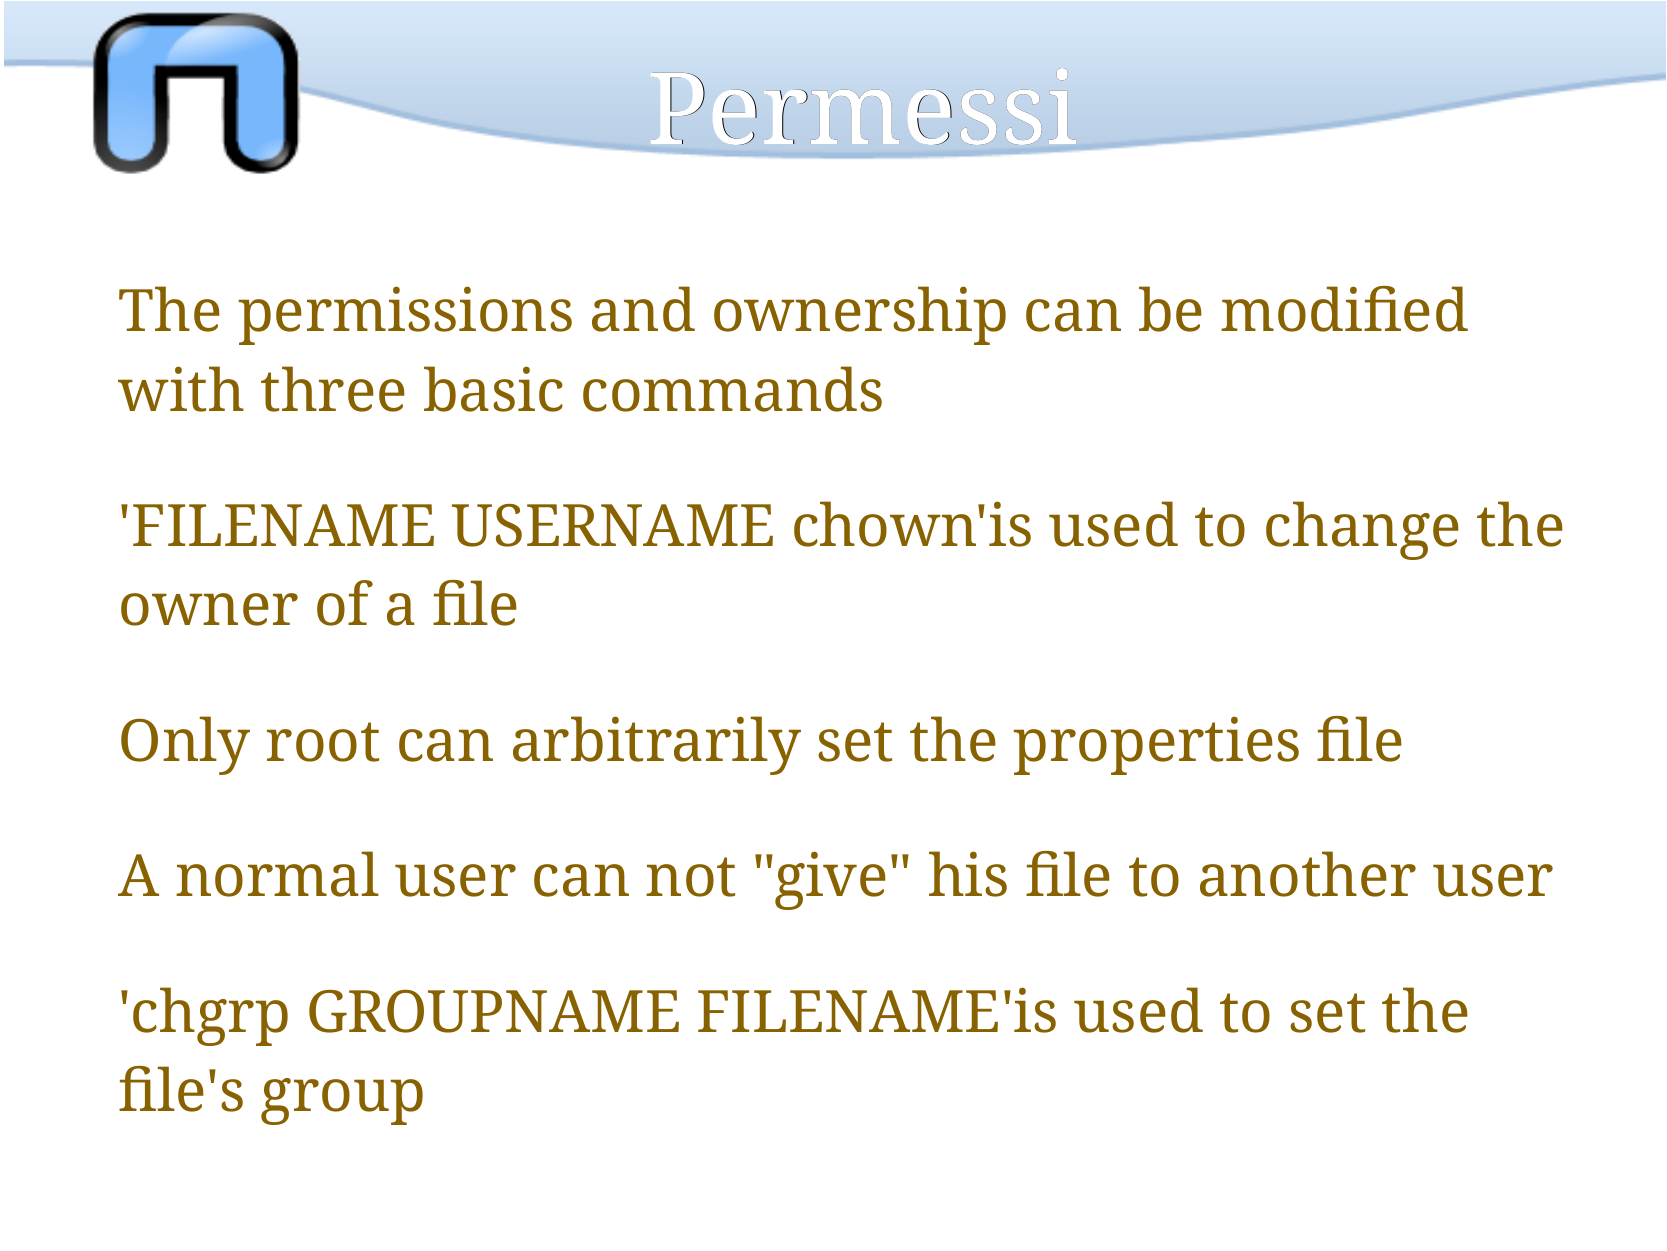

Permessi
# The permissions and ownership can be modified with three basic commands
'FILENAME USERNAME chown'is used to change the owner of a file
Only root can arbitrarily set the properties file
A normal user can not "give" his file to another user
'chgrp GROUPNAME FILENAME'is used to set the file's group